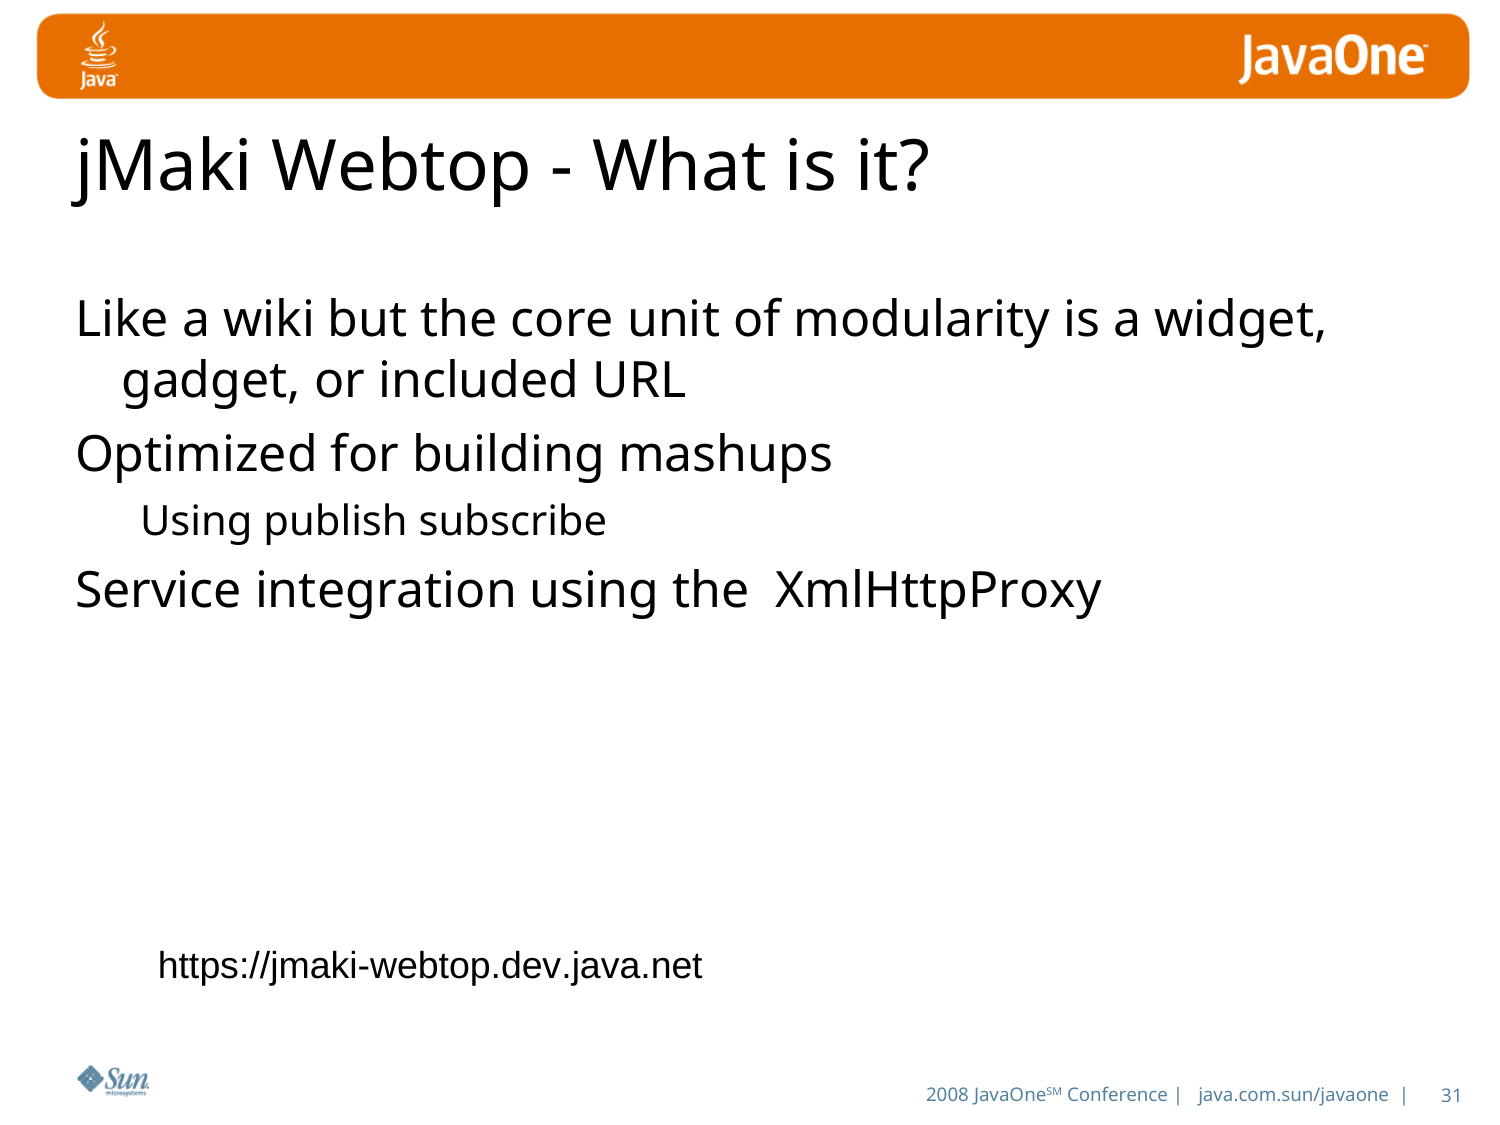

# jMaki Webtop - What is it?
Like a wiki but the core unit of modularity is a widget, gadget, or included URL
Optimized for building mashups
Using publish subscribe
Service integration using the XmlHttpProxy
https://jmaki-webtop.dev.java.net